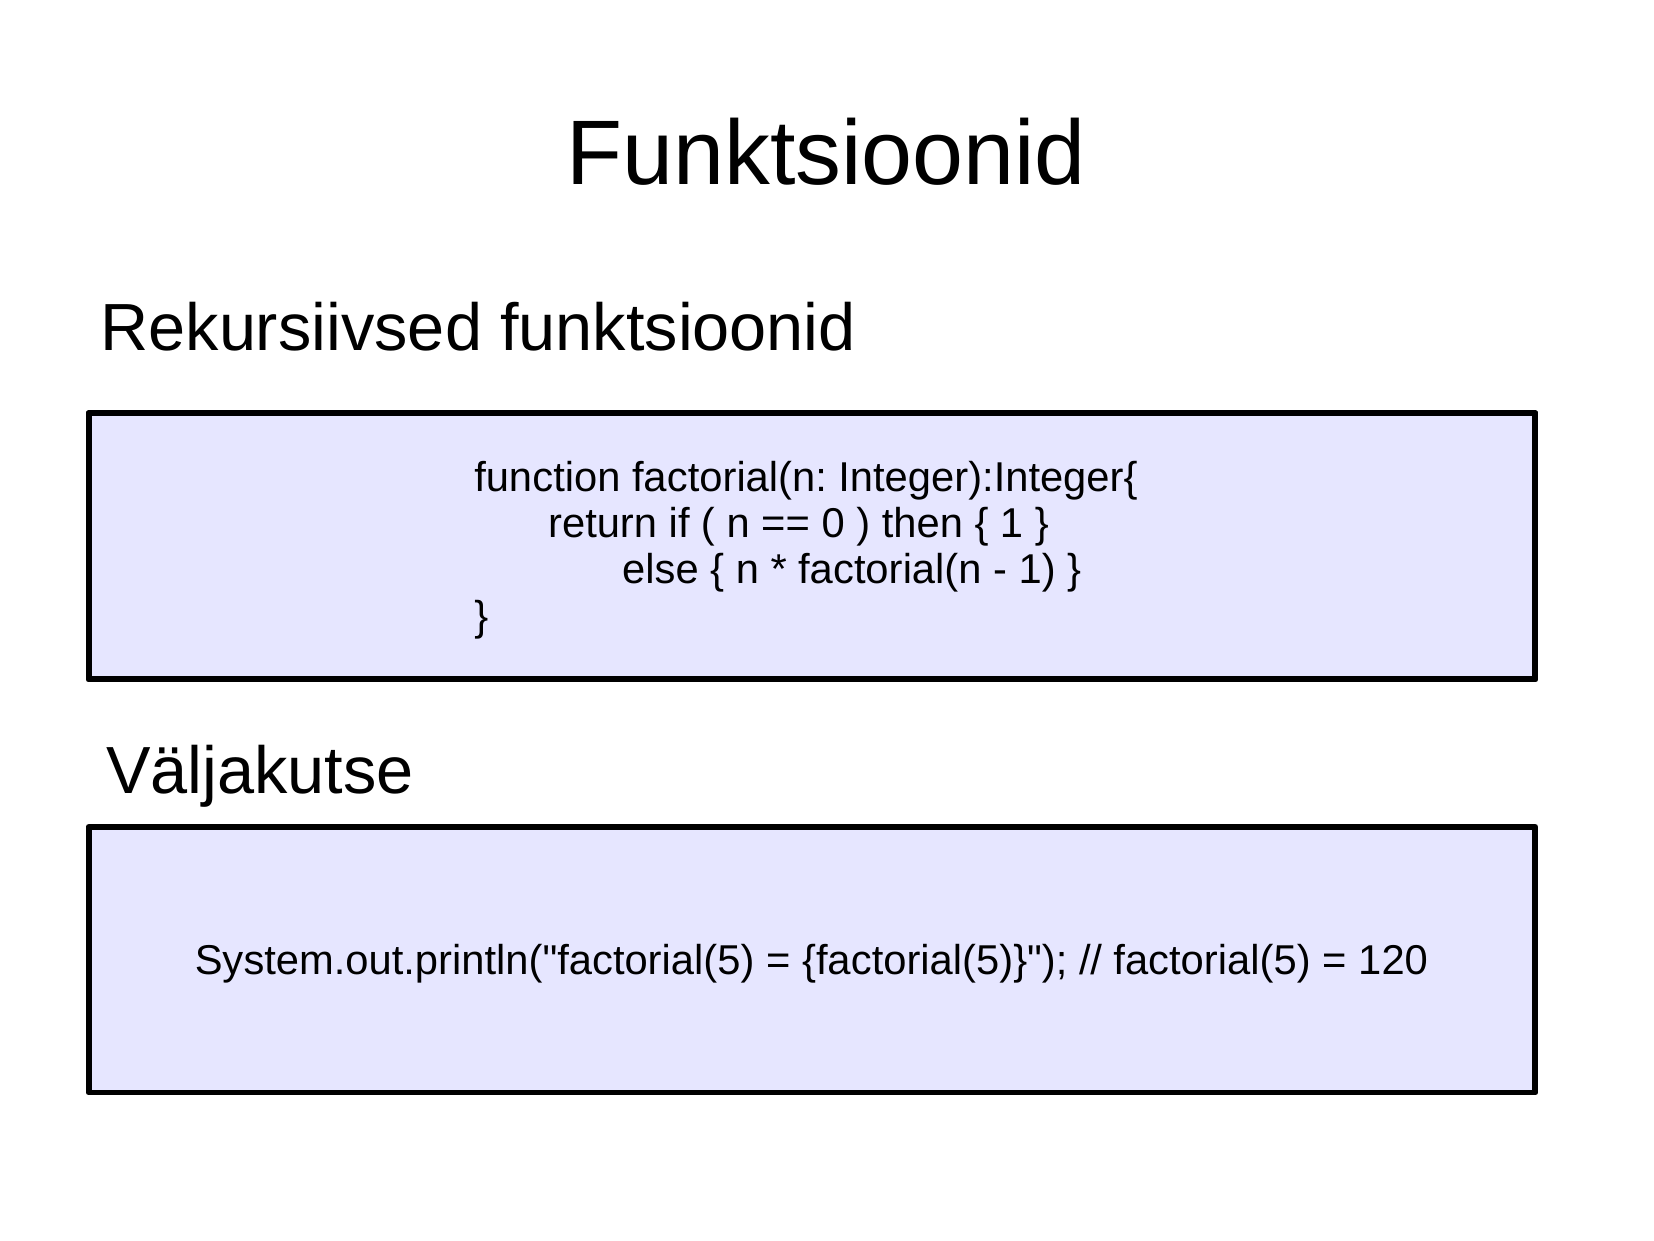

# Funktsioonid
Rekursiivsed funktsioonid
function factorial(n: Integer):Integer{
	return if ( n == 0 ) then { 1 }
		else { n * factorial(n - 1) }
}
function factorial(n: Integer):Integer{
	return if ( n == 0 ) then { 1 }
		else { n * factorial(n - 1) }
}
Väljakutse
System.out.println("factorial(5) = {factorial(5)}"); // factorial(5) = 120